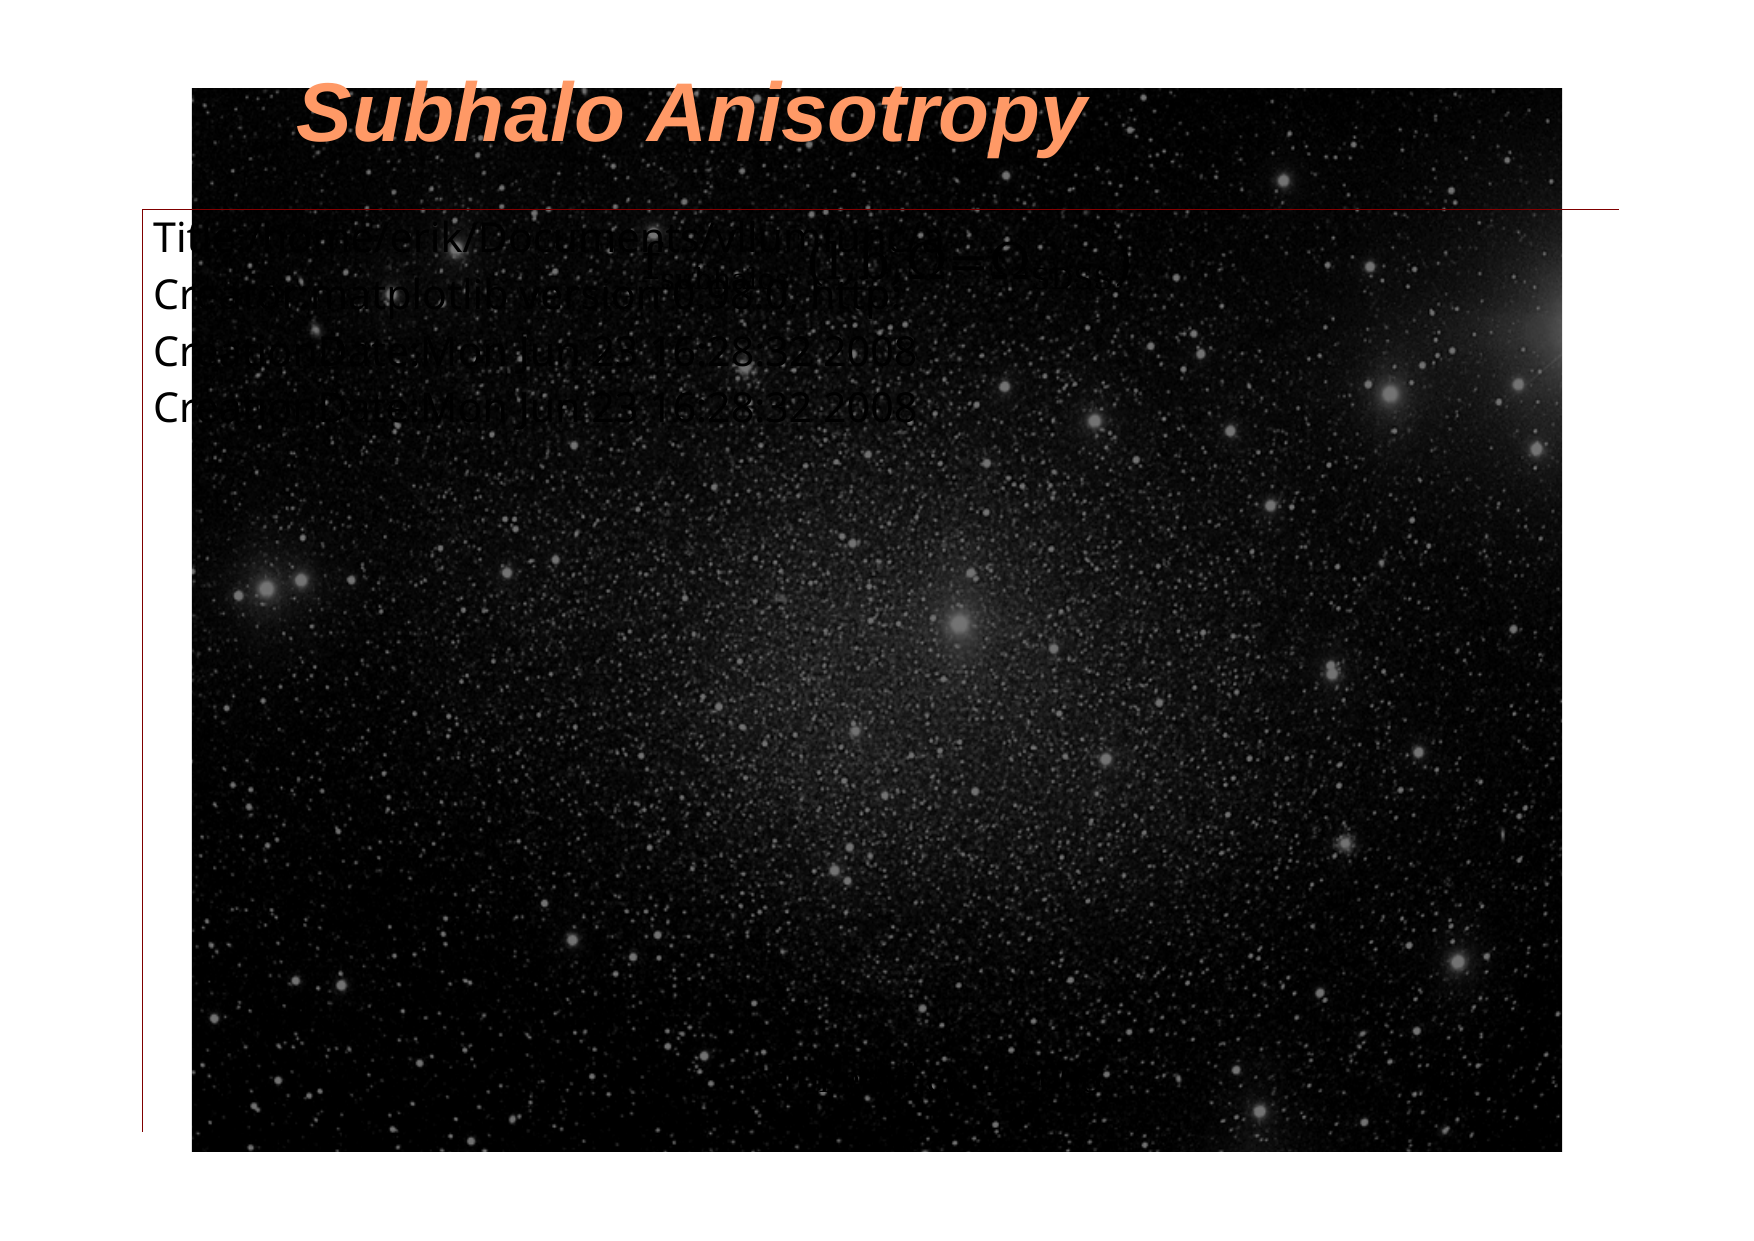

# Subhalo Anisotropy
fsubhalos (l,b,Ω=ΩSDSS)
Tollerud et al. 2008